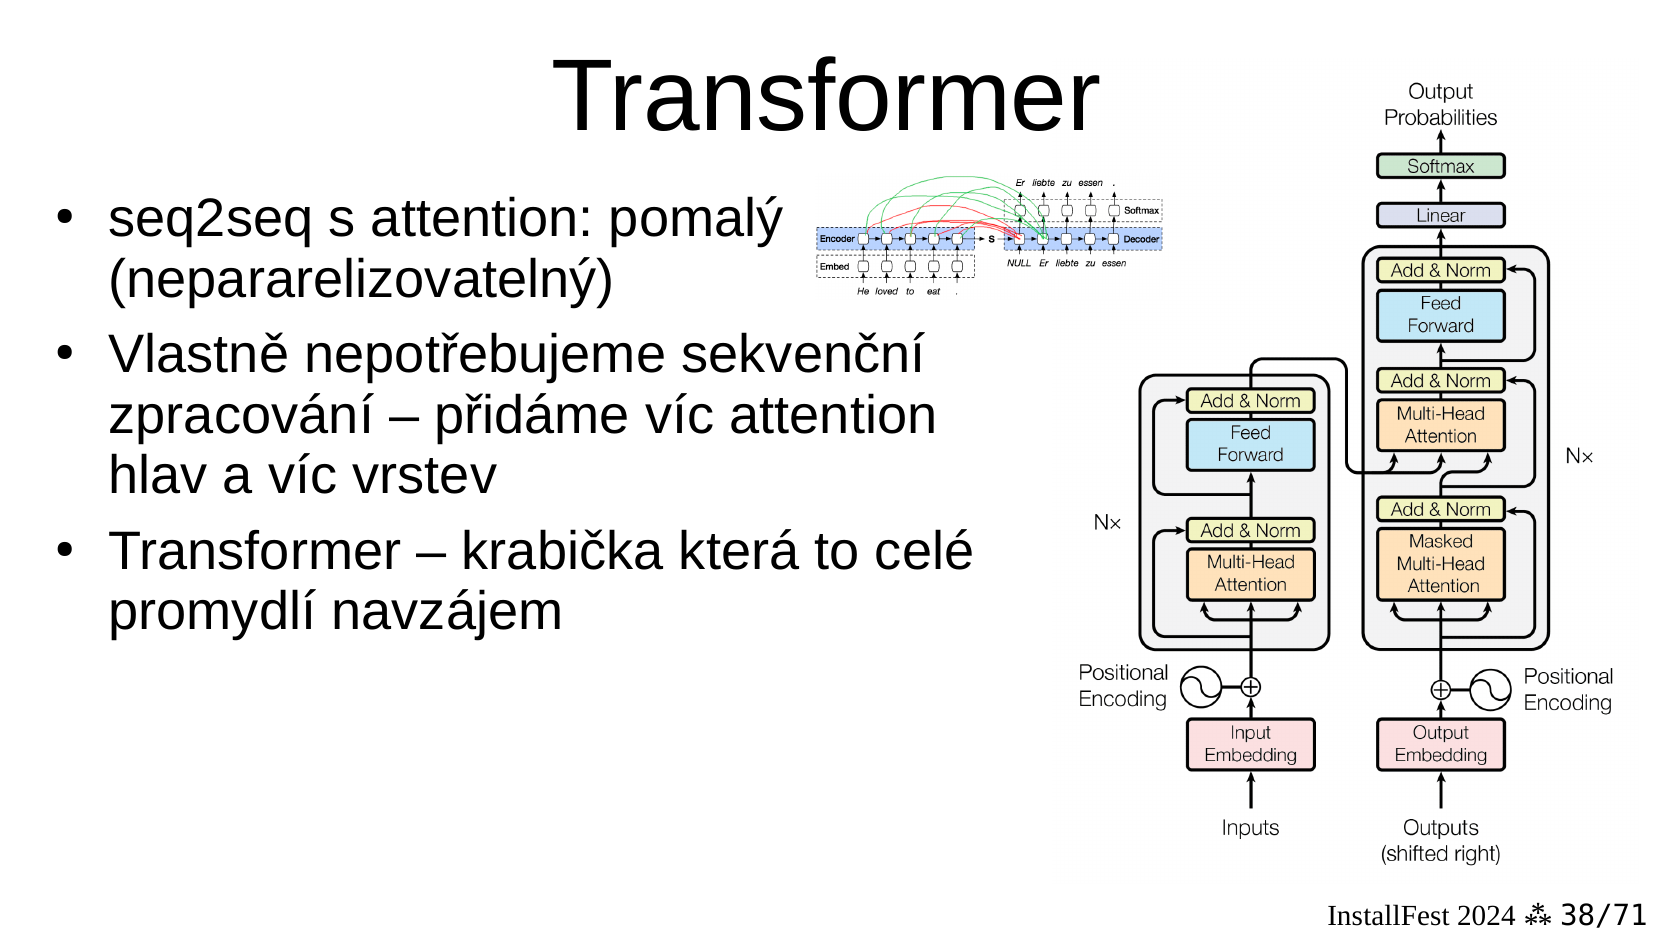

# Transformer
seq2seq s attention: pomalý (nepararelizovatelný)
Vlastně nepotřebujeme sekvenční zpracování – přidáme víc attention hlav a víc vrstev
Transformer – krabička která to celé promydlí navzájem
38